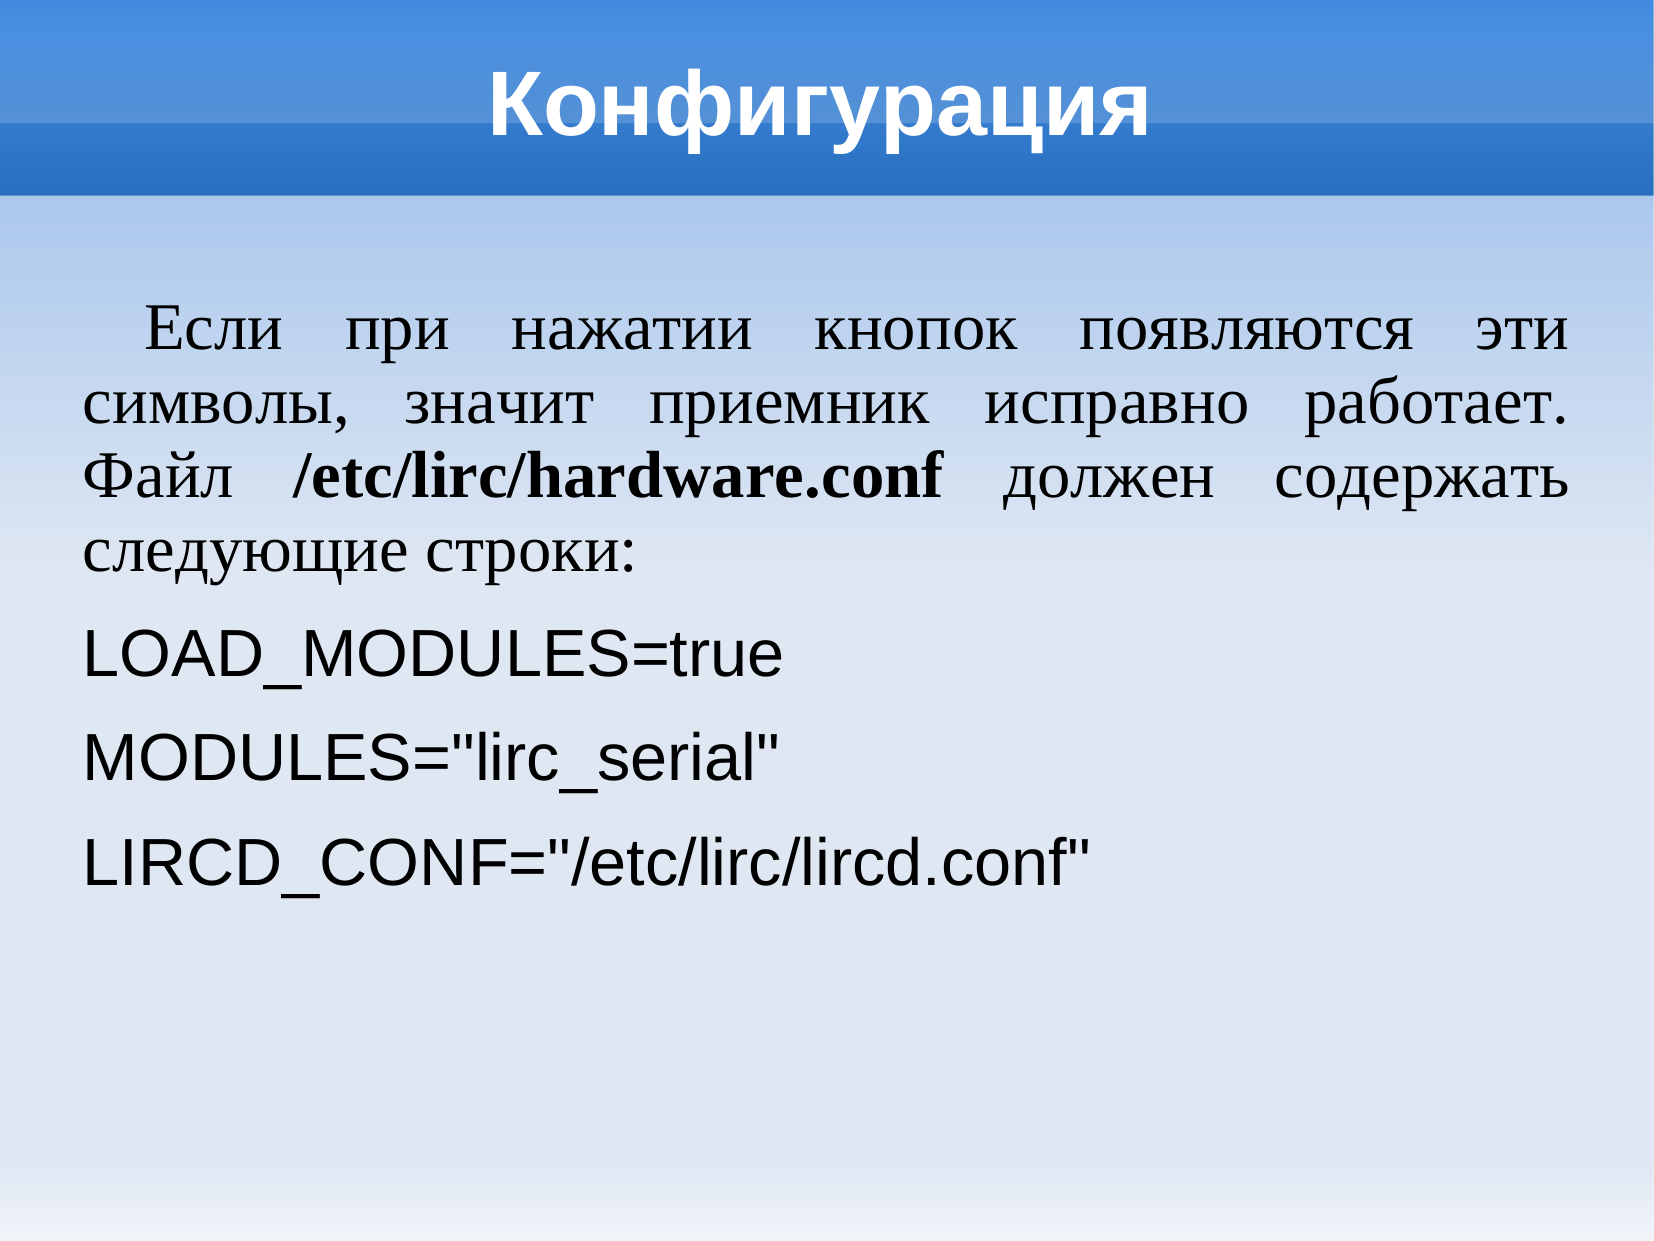

# Конфигурация
 Если при нажатии кнопок появляются эти символы, значит приемник исправно работает. Файл /etc/lirc/hardware.conf должен содержать следующие строки:
LOAD_MODULES=true
MODULES="lirc_serial"
LIRCD_CONF="/etc/lirc/lircd.conf"